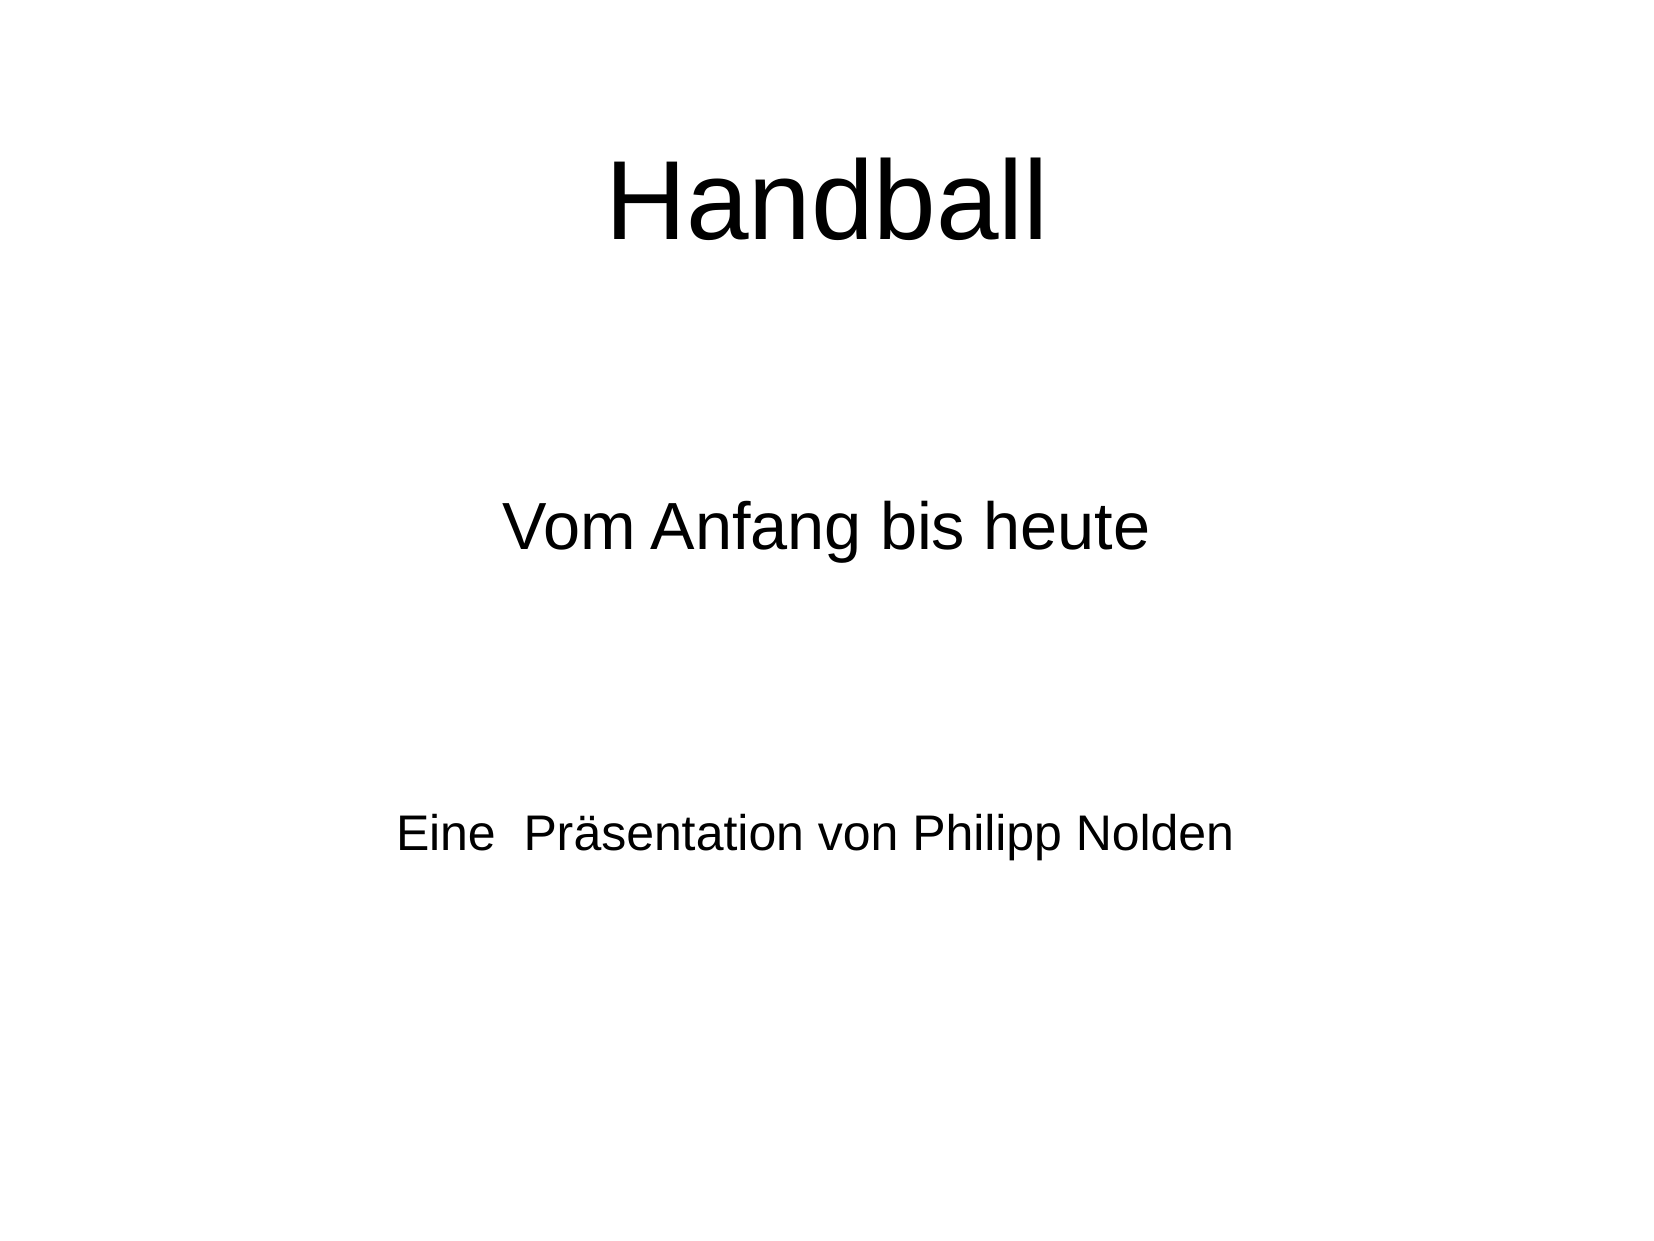

# Handball
Vom Anfang bis heute
Eine Präsentation von Philipp Nolden